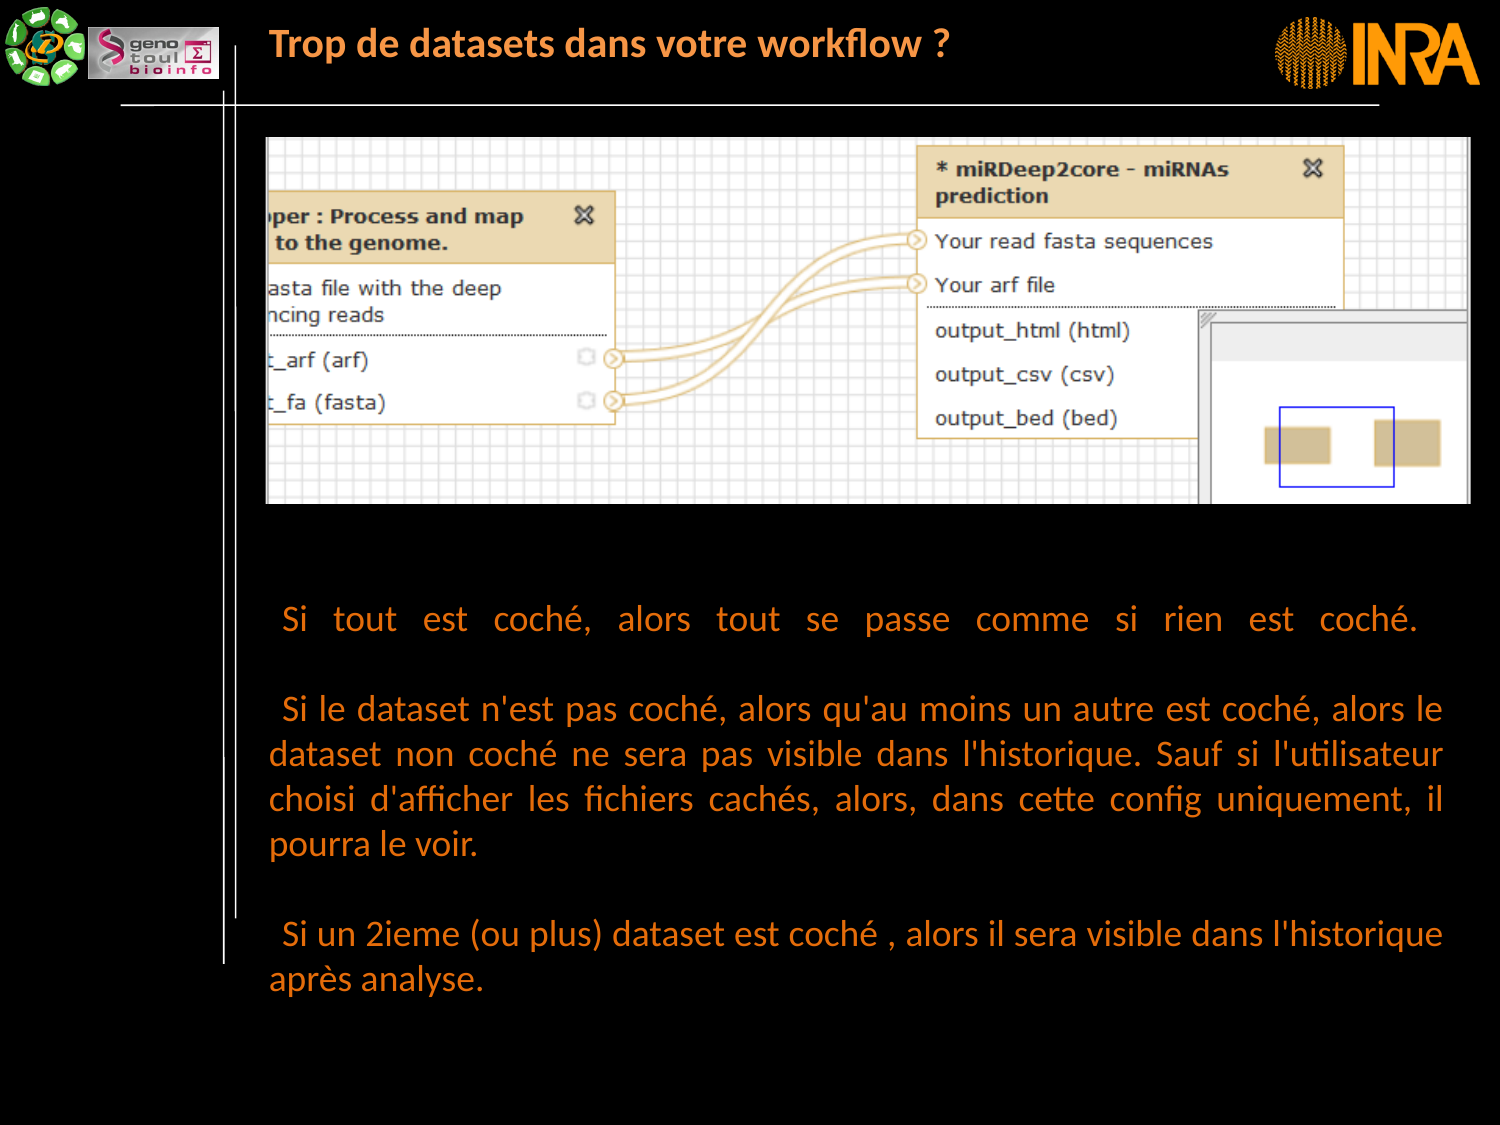

Trop de datasets dans votre workflow ?
Si tout est coché, alors tout se passe comme si rien est coché.
Si le dataset n'est pas coché, alors qu'au moins un autre est coché, alors le dataset non coché ne sera pas visible dans l'historique. Sauf si l'utilisateur choisi d'afficher les fichiers cachés, alors, dans cette config uniquement, il pourra le voir.
Si un 2ieme (ou plus) dataset est coché , alors il sera visible dans l'historique après analyse.